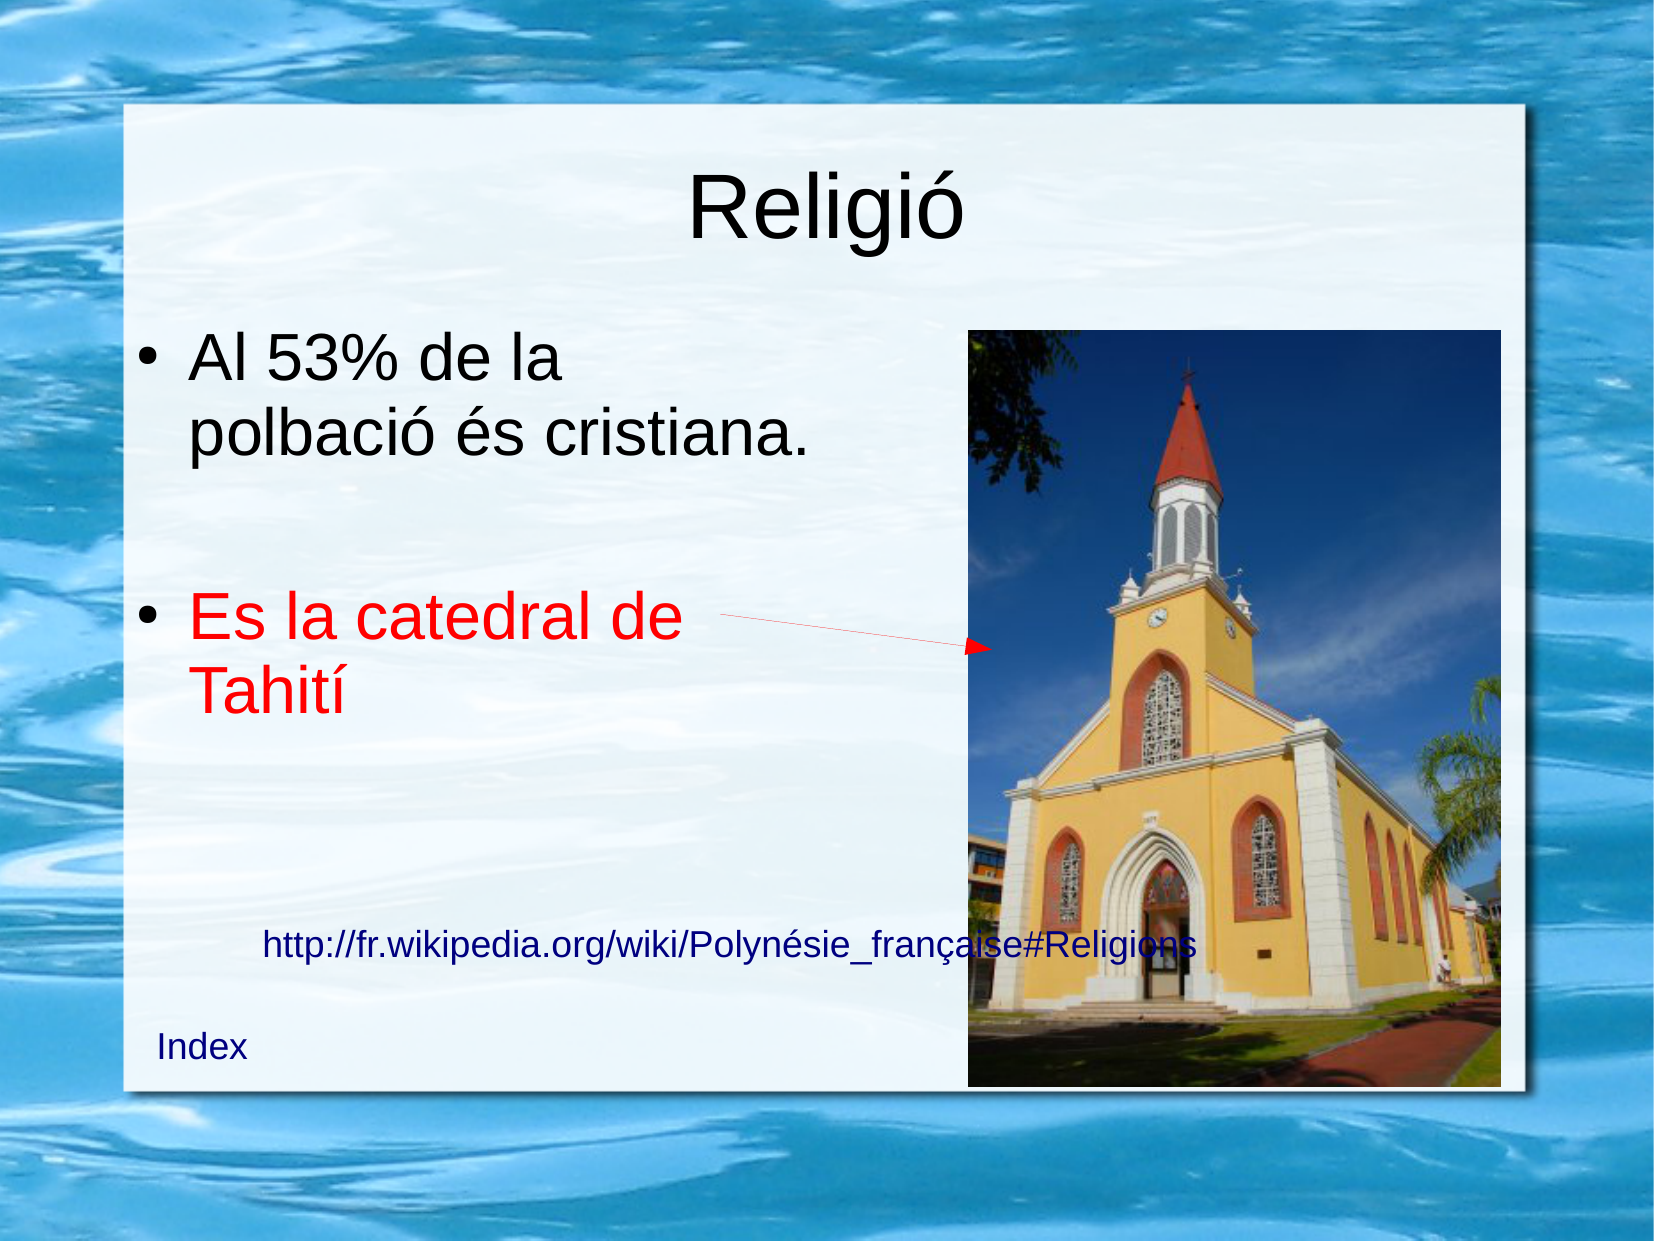

# Religió
Al 53% de la polbació és cristiana.
Es la catedral de Tahití
http://fr.wikipedia.org/wiki/Polynésie_française#Religions
Index